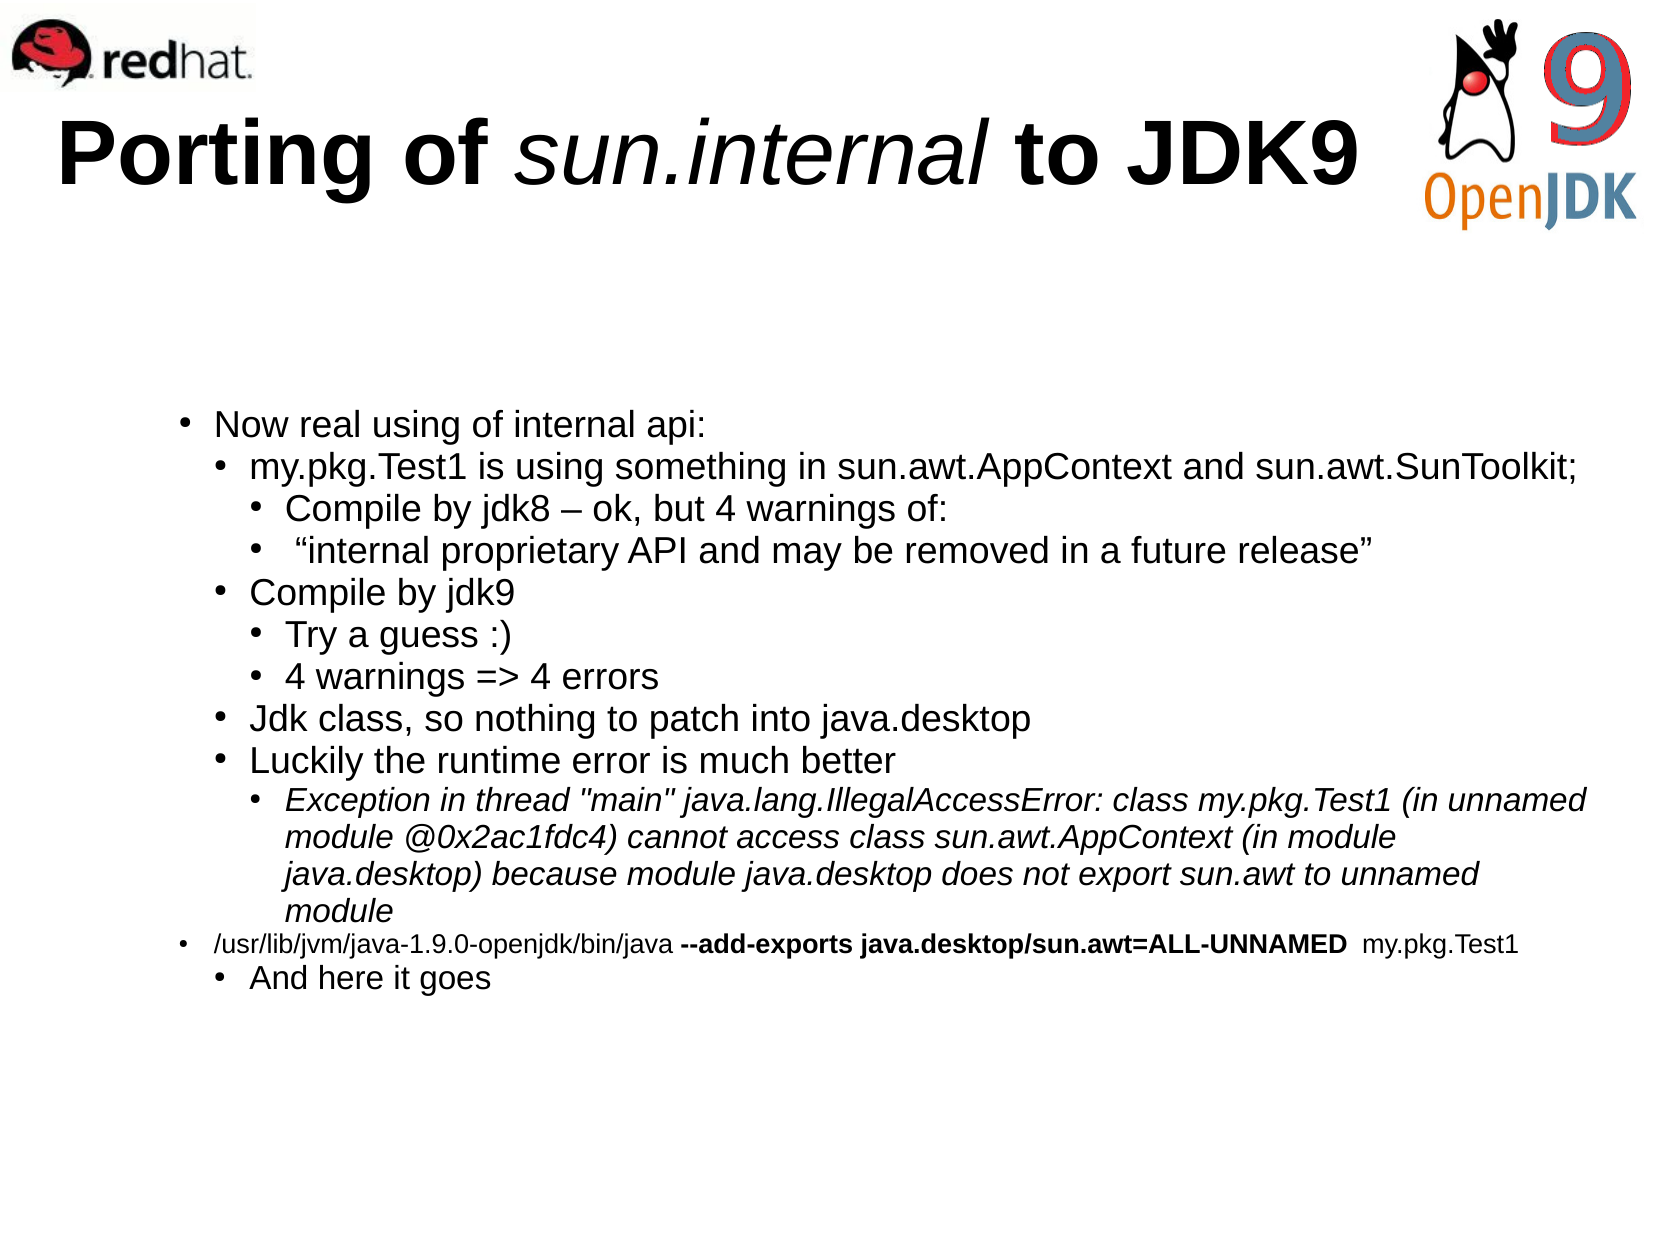

# Porting of sun.internal to JDK9
Now real using of internal api:
my.pkg.Test1 is using something in sun.awt.AppContext and sun.awt.SunToolkit;
Compile by jdk8 – ok, but 4 warnings of:
 “internal proprietary API and may be removed in a future release”
Compile by jdk9
Try a guess :)
4 warnings => 4 errors
Jdk class, so nothing to patch into java.desktop
Luckily the runtime error is much better
Exception in thread "main" java.lang.IllegalAccessError: class my.pkg.Test1 (in unnamed module @0x2ac1fdc4) cannot access class sun.awt.AppContext (in module java.desktop) because module java.desktop does not export sun.awt to unnamed module
/usr/lib/jvm/java-1.9.0-openjdk/bin/java --add-exports java.desktop/sun.awt=ALL-UNNAMED my.pkg.Test1
And here it goes